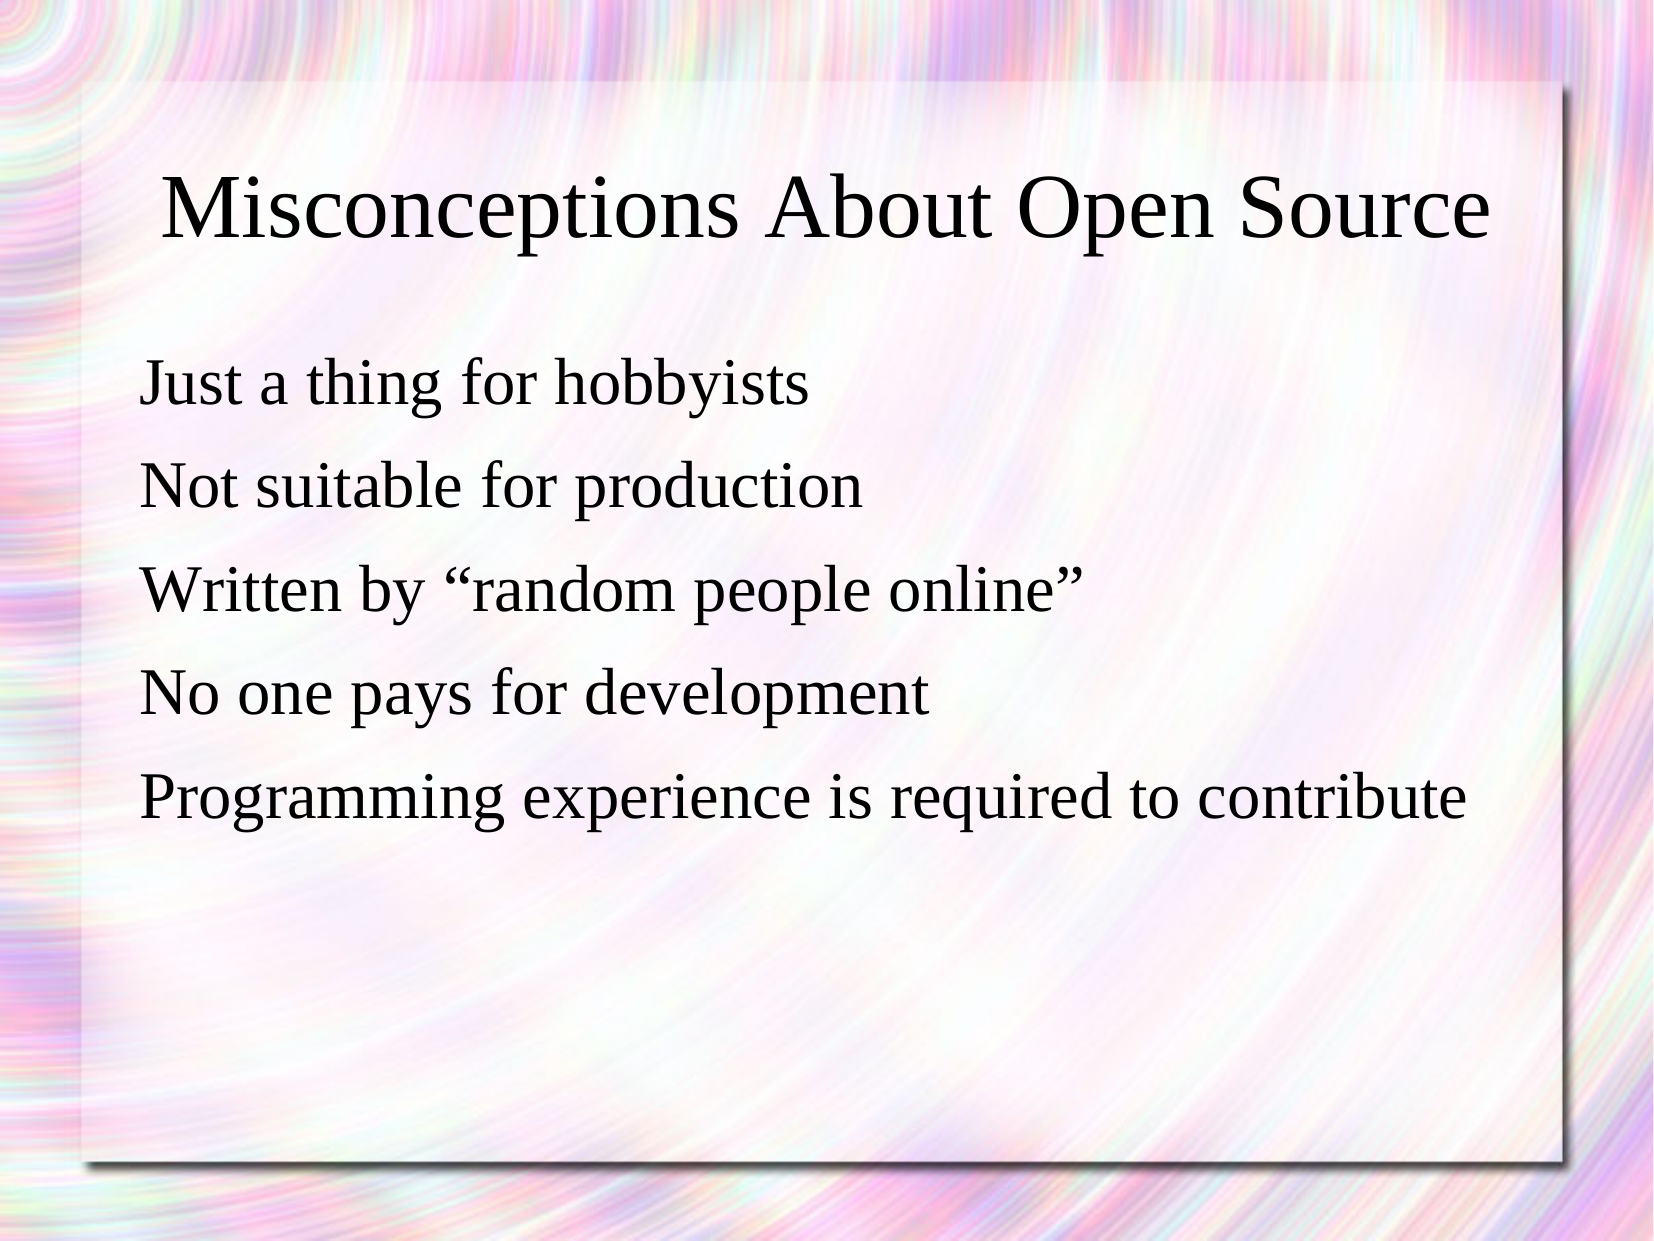

# Misconceptions About Open Source
Just a thing for hobbyists
Not suitable for production
Written by “random people online”
No one pays for development
Programming experience is required to contribute